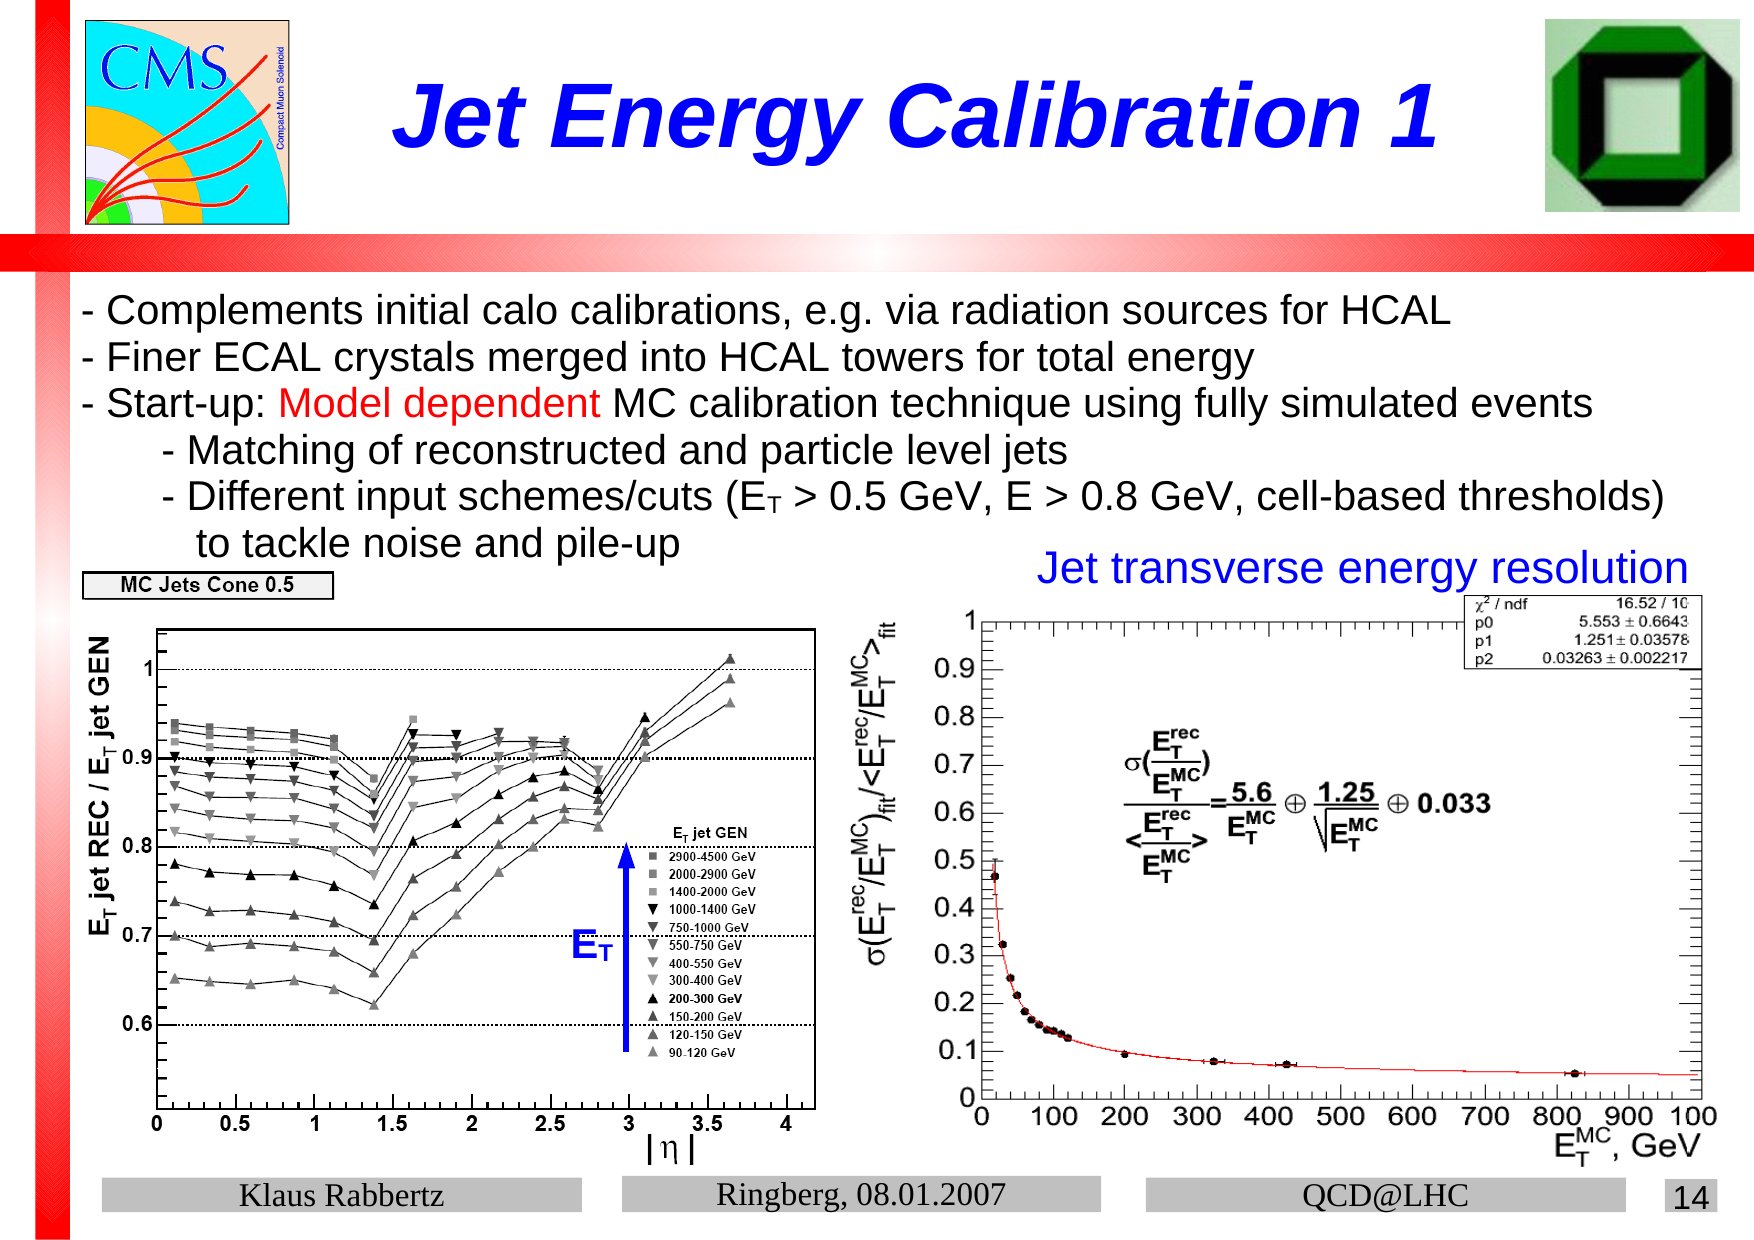

# Jet Energy Calibration 1
- Complements initial calo calibrations, e.g. via radiation sources for HCAL
- Finer ECAL crystals merged into HCAL towers for total energy
- Start-up: Model dependent MC calibration technique using fully simulated events
 - Matching of reconstructed and particle level jets
 - Different input schemes/cuts (ET > 0.5 GeV, E > 0.8 GeV, cell-based thresholds)
 to tackle noise and pile-up
Jet transverse energy resolution
ET